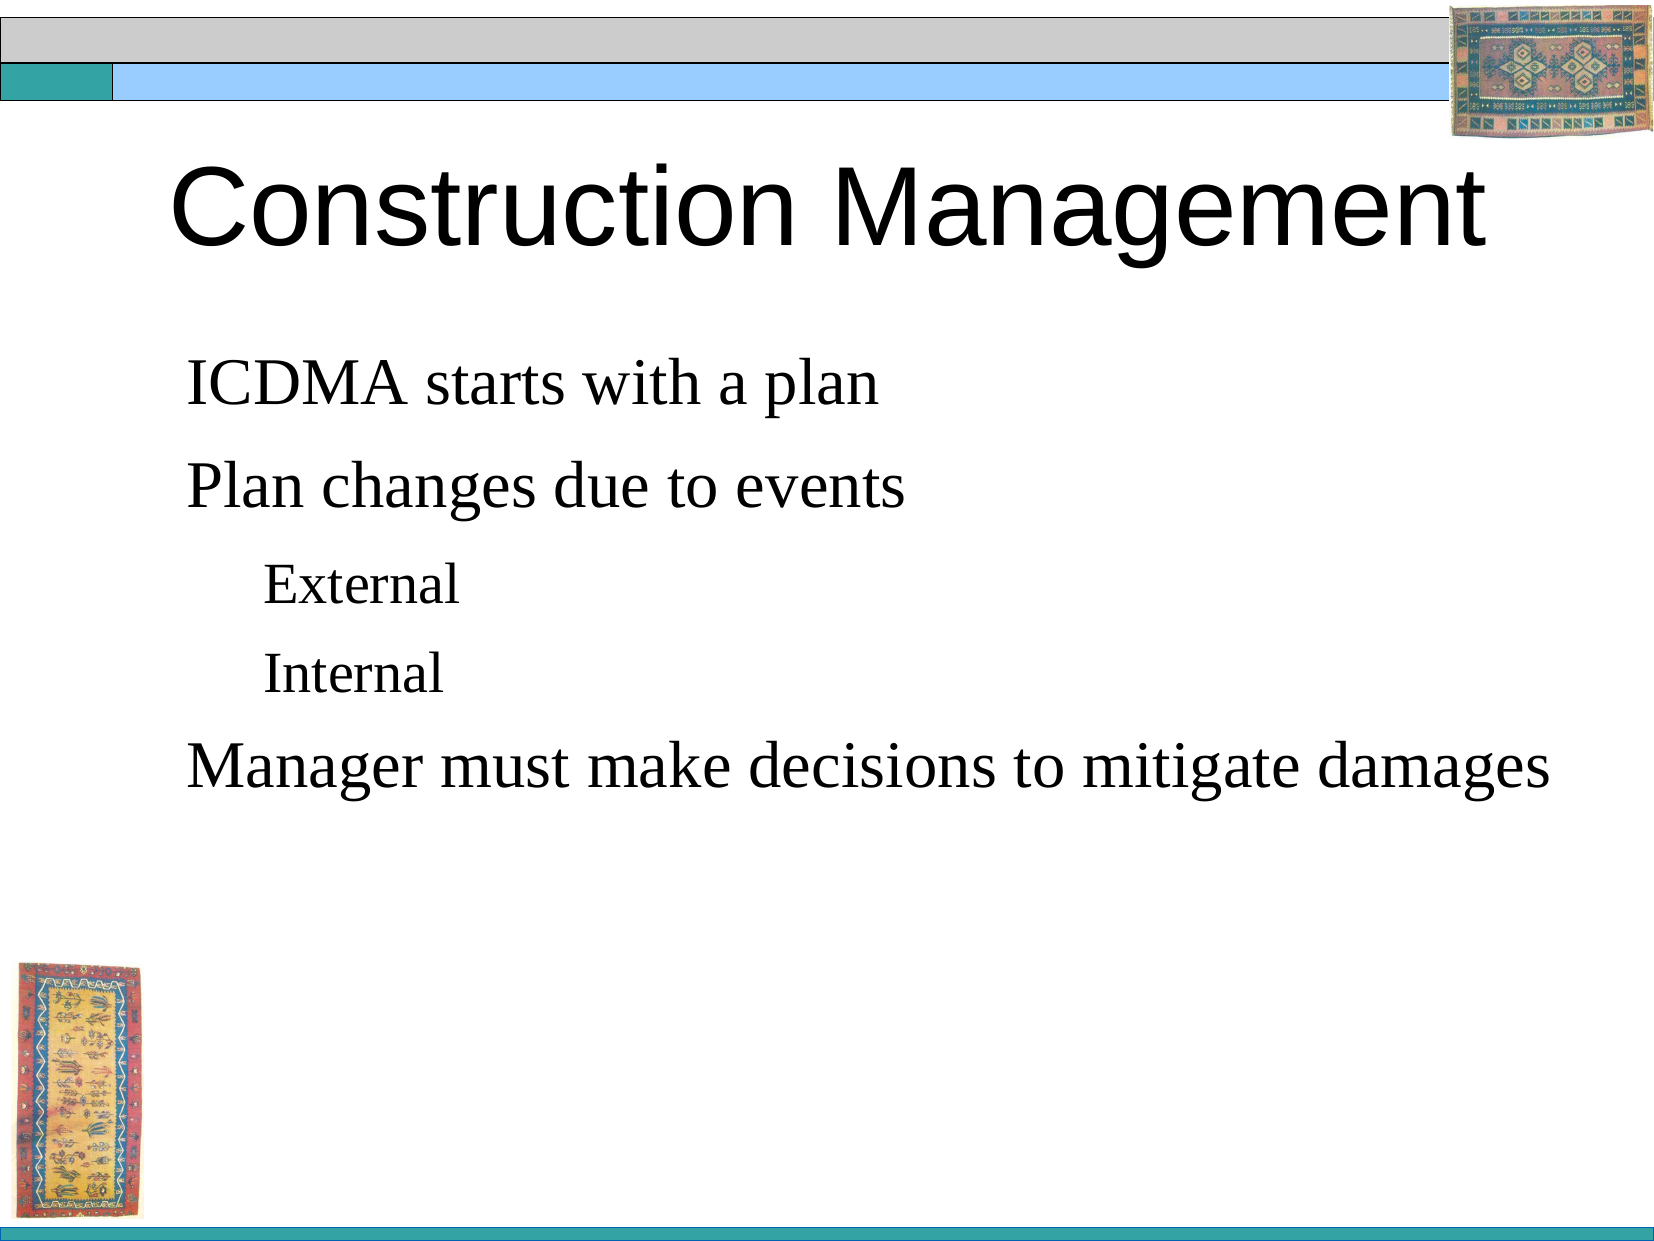

# Construction Management
ICDMA starts with a plan
Plan changes due to events
External
Internal
Manager must make decisions to mitigate damages